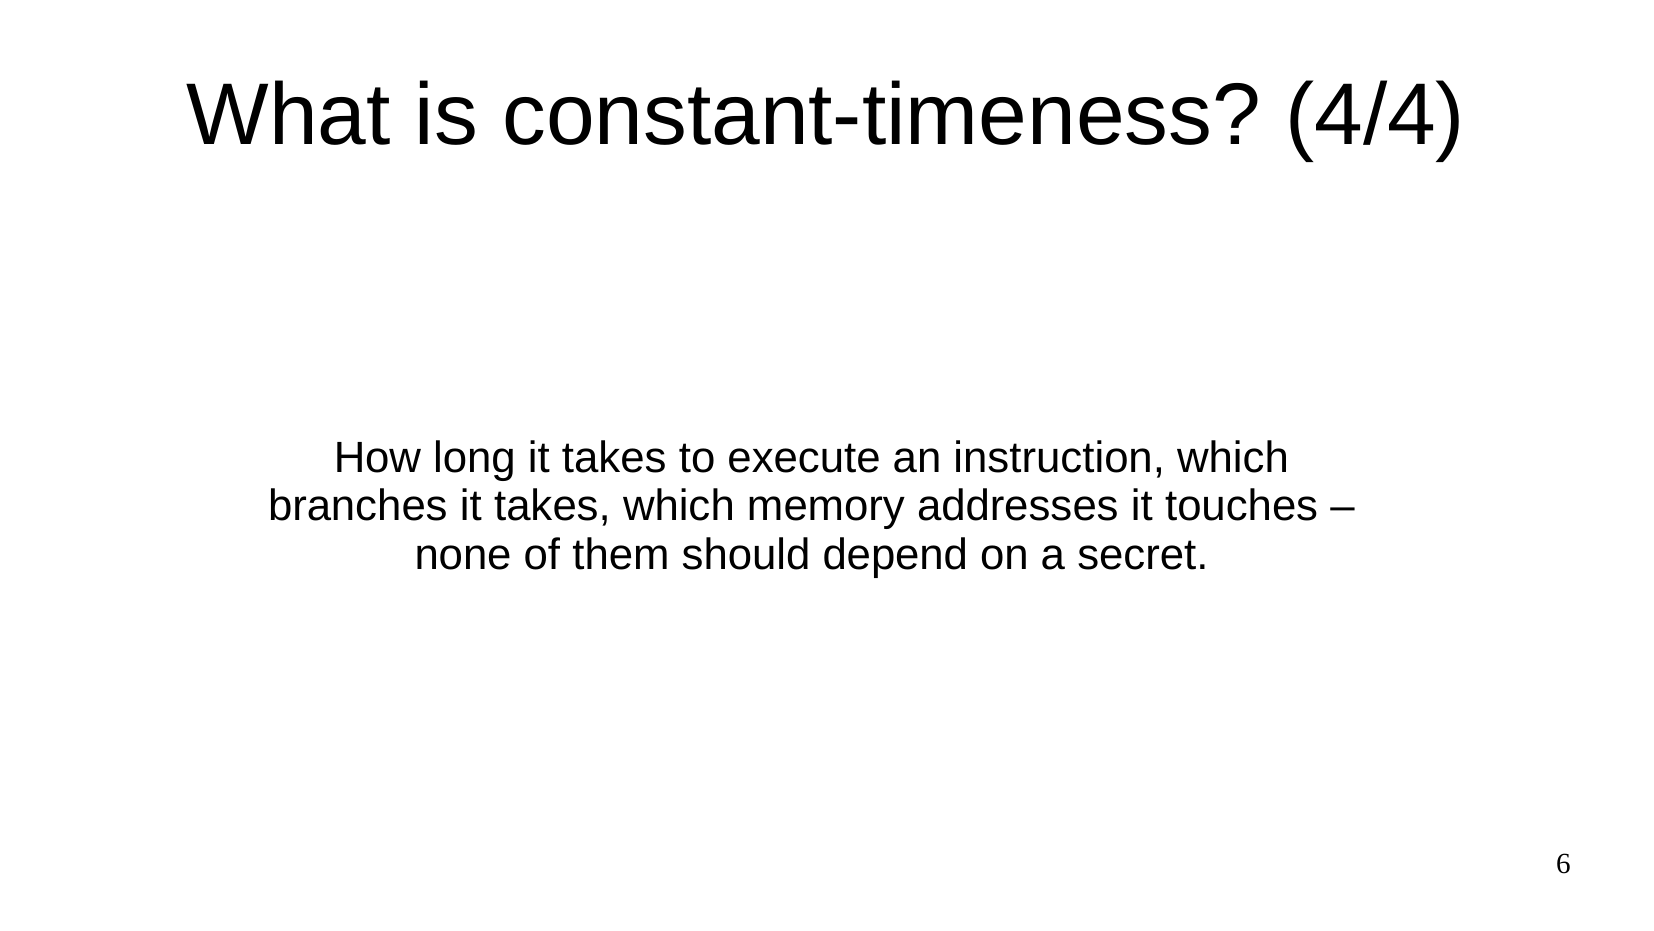

# What is constant-timeness? (4/4)
How long it takes to execute an instruction, which branches it takes, which memory addresses it touches – none of them should depend on a secret.
6